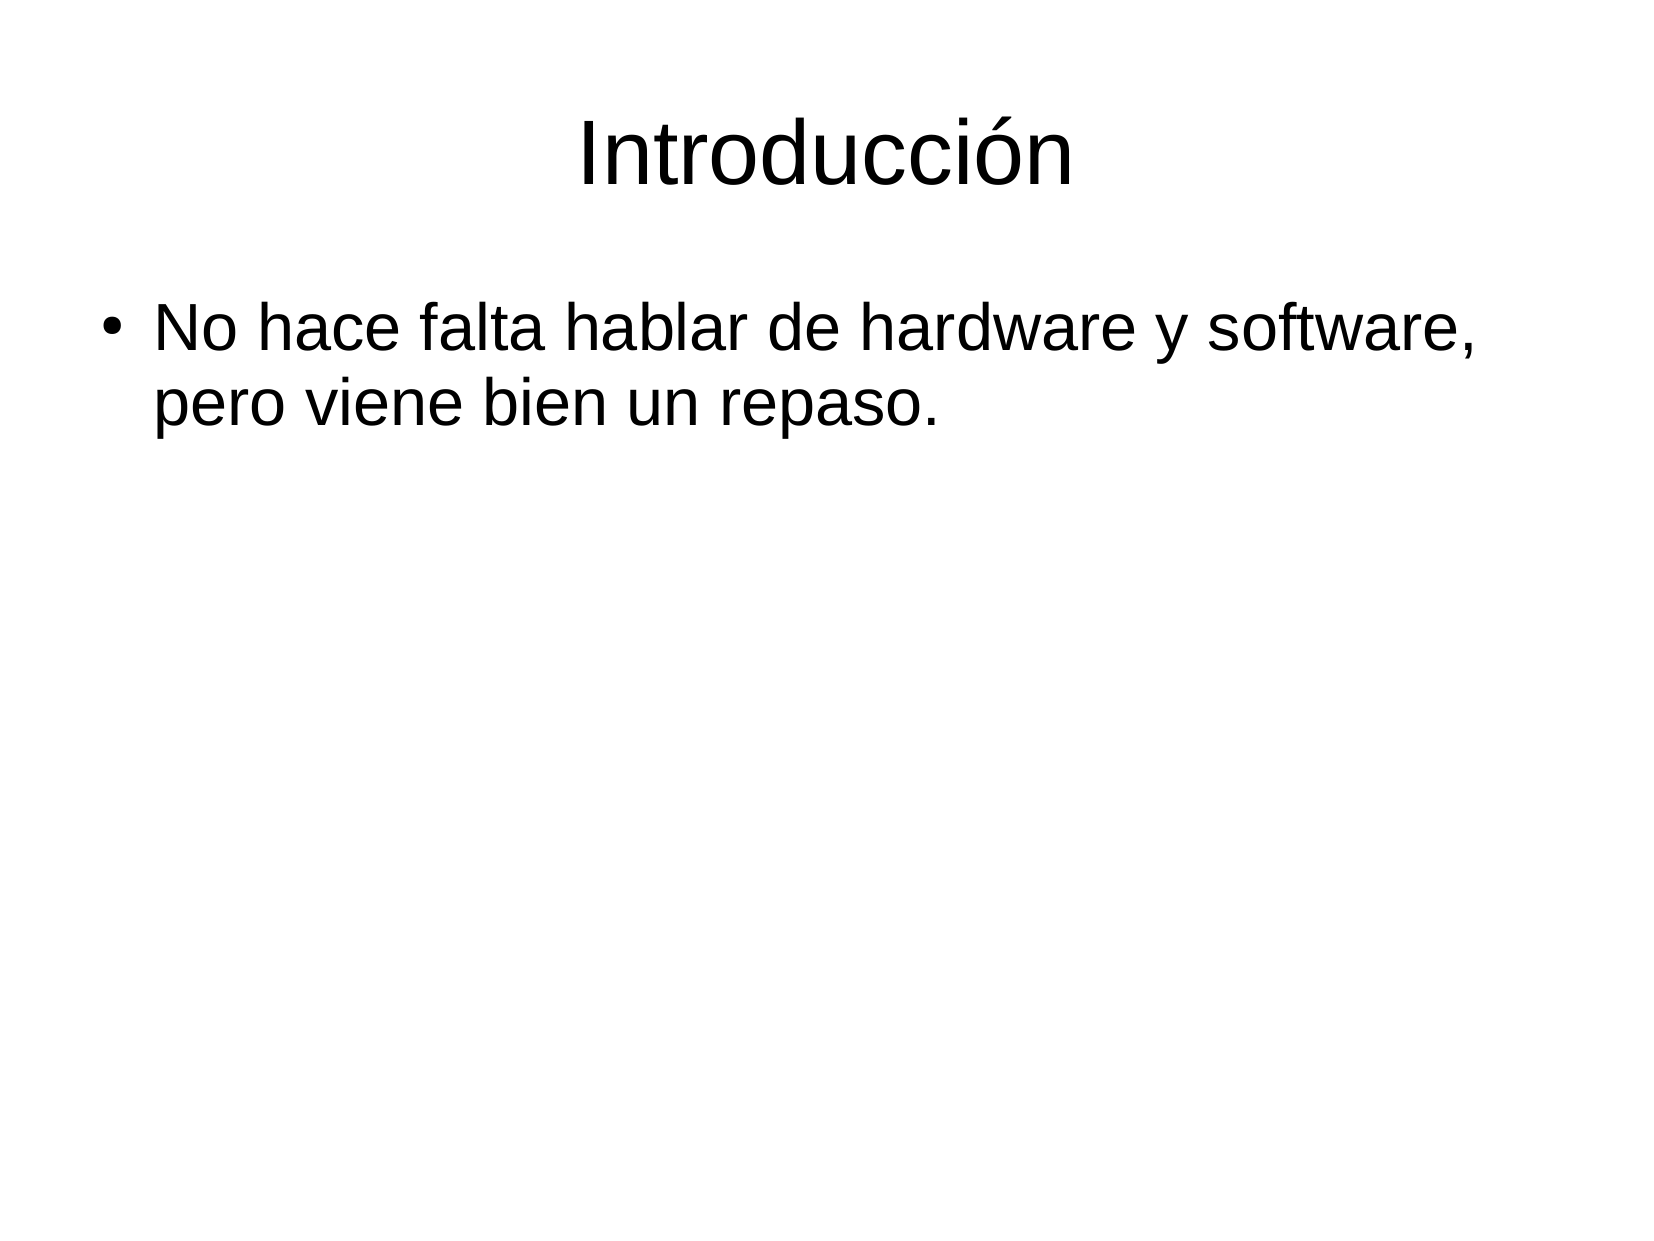

# Introducción
No hace falta hablar de hardware y software, pero viene bien un repaso.